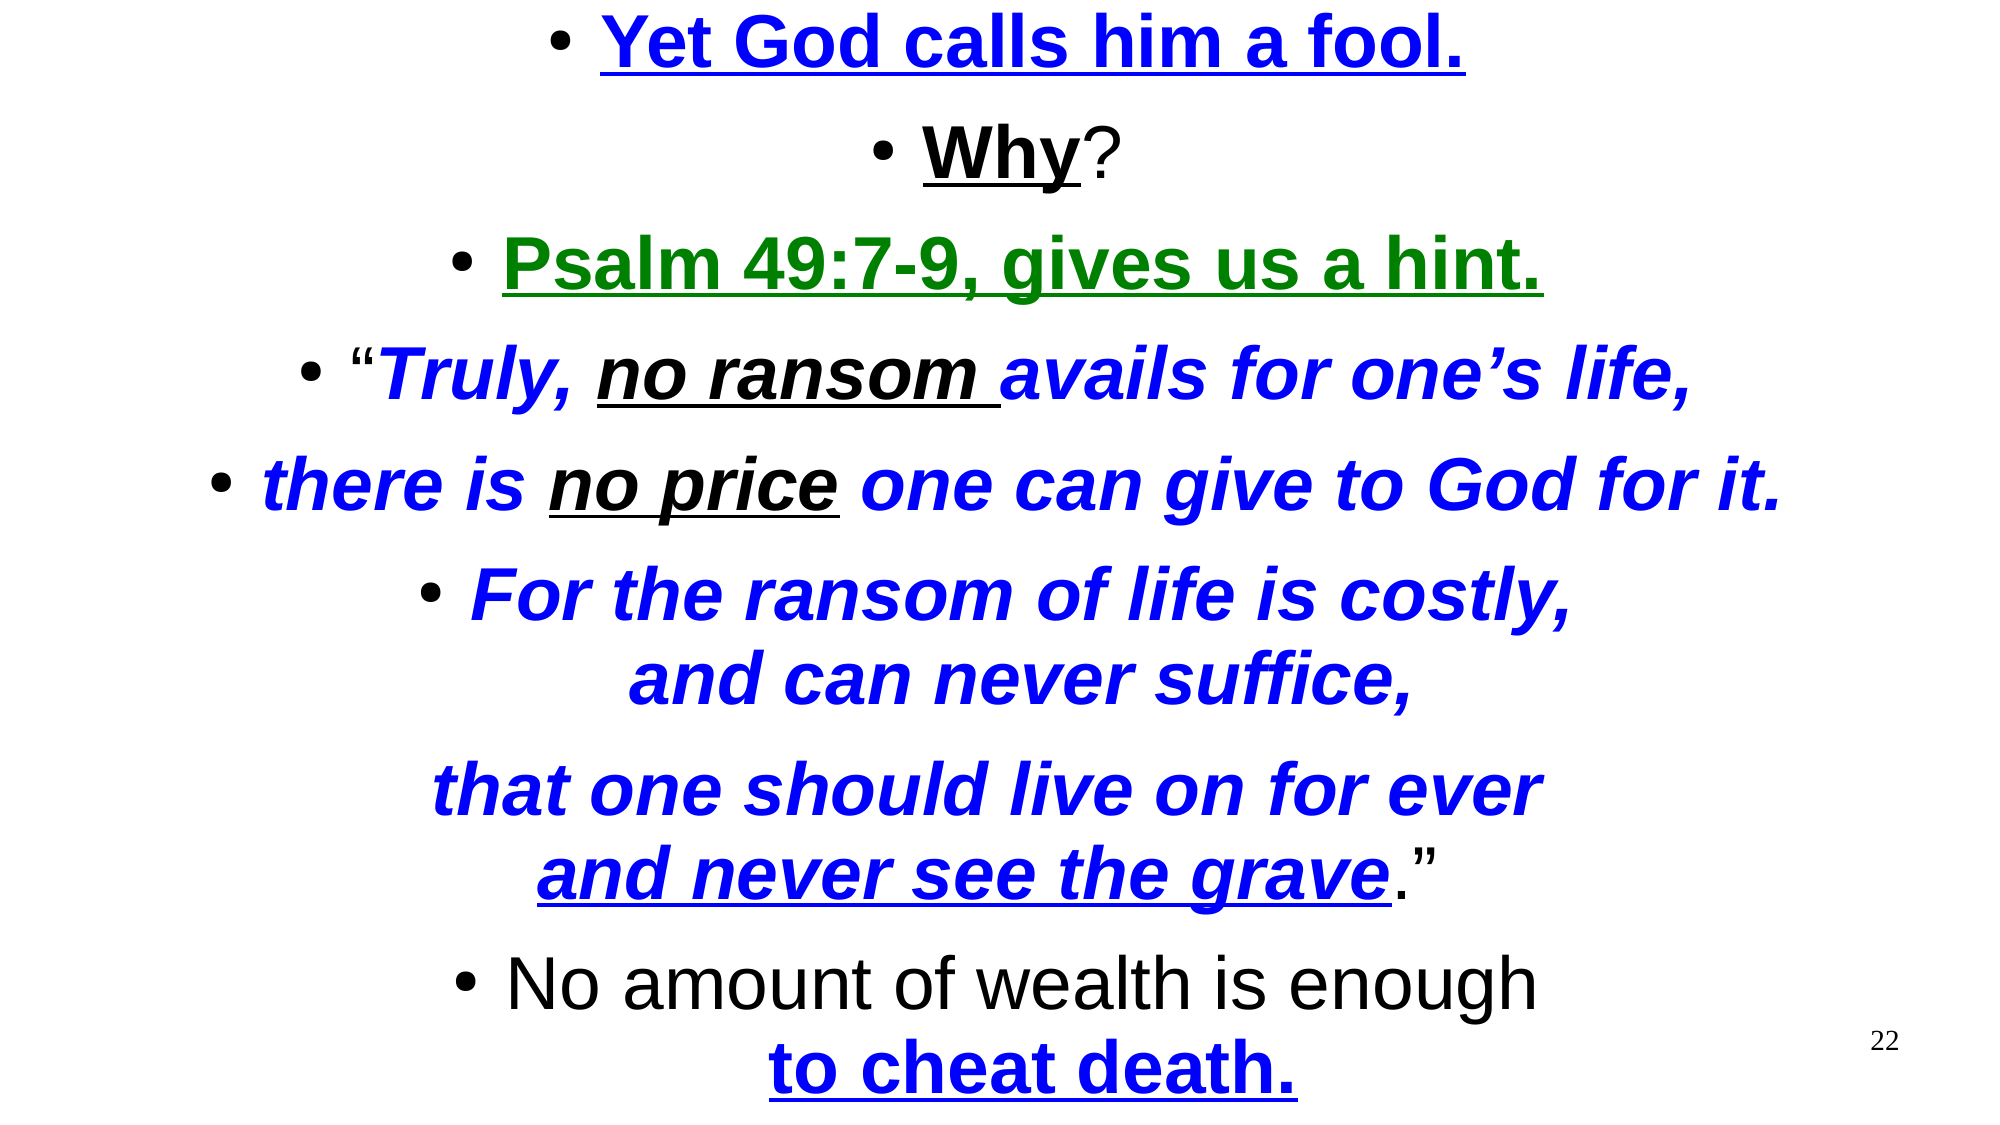

# Yet God calls him a fool.
Why?
Psalm 49:7-9, gives us a hint.
“Truly, no ransom avails for one’s life,
there is no price one can give to God for it.
For the ransom of life is costly,
and can never suffice,
that one should live on for ever
and never see the grave.”
No amount of wealth is enough
to cheat death.
22